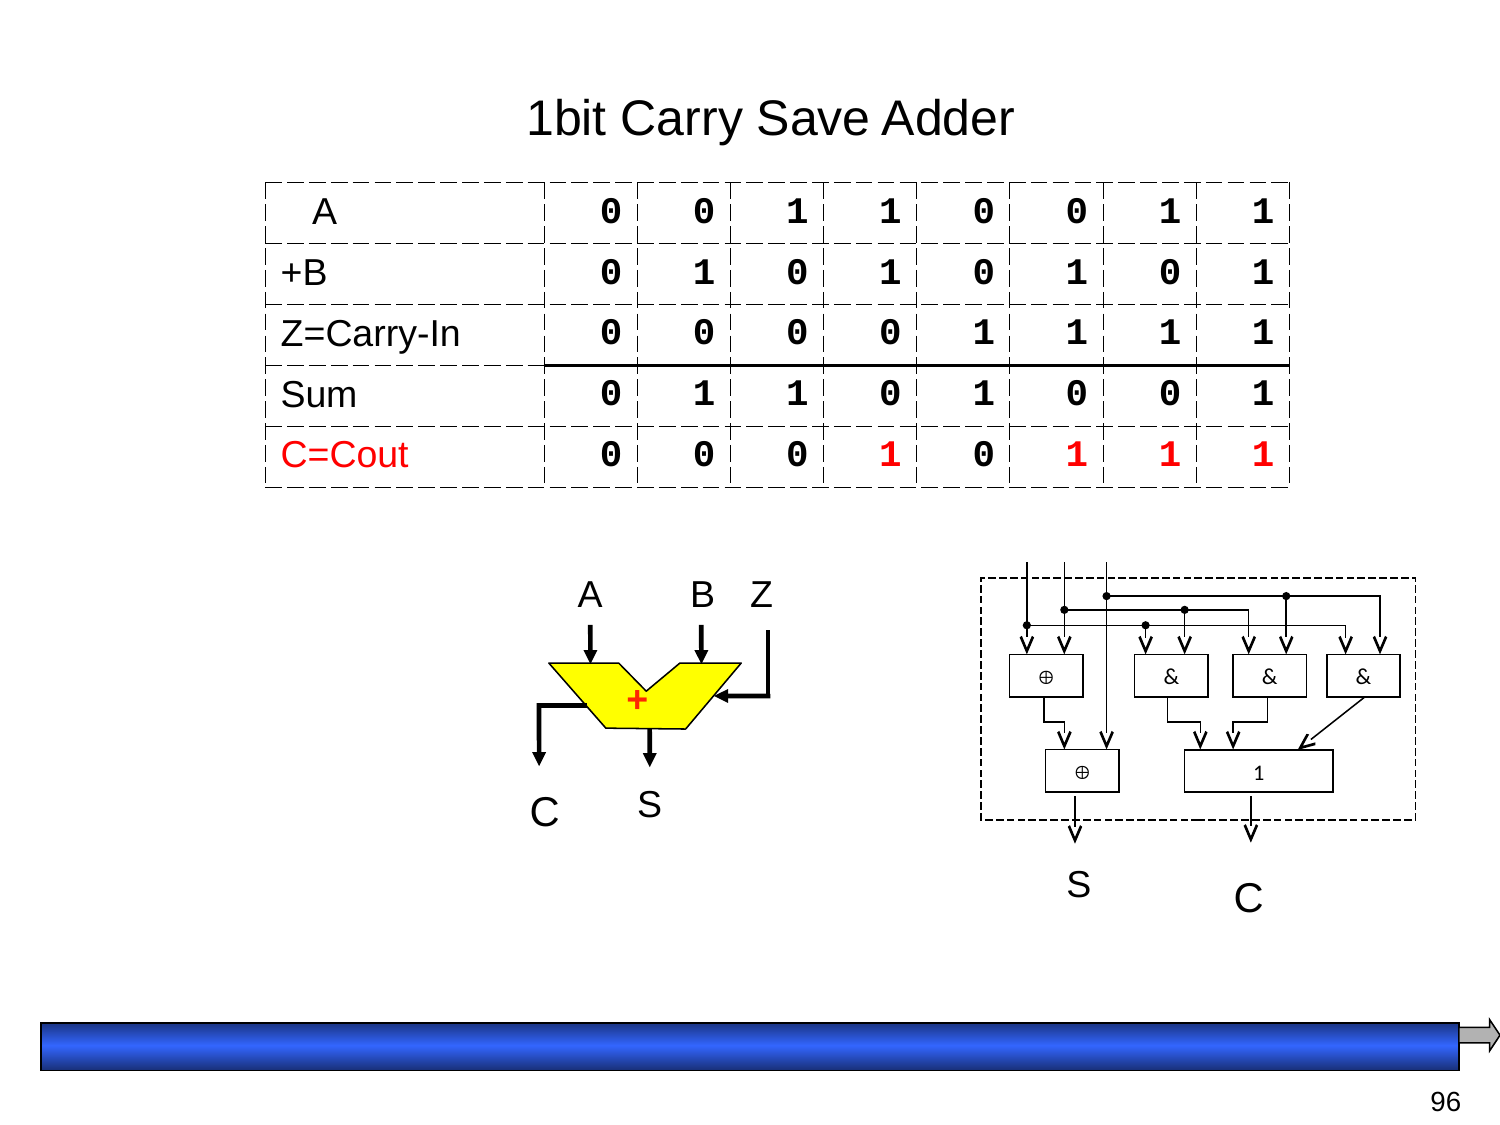

# 1bit Carry Save Adder
| A | 0 | 0 | 1 | 1 | 0 | 0 | 1 | 1 |
| --- | --- | --- | --- | --- | --- | --- | --- | --- |
| +B | 0 | 1 | 0 | 1 | 0 | 1 | 0 | 1 |
| Z=Carry-In | 0 | 0 | 0 | 0 | 1 | 1 | 1 | 1 |
| Sum | 0 | 1 | 1 | 0 | 1 | 0 | 0 | 1 |
| C=Cout | 0 | 0 | 0 | 1 | 0 | 1 | 1 | 1 |
A
B
Z
+
S
C

&
&
&

1
S
C